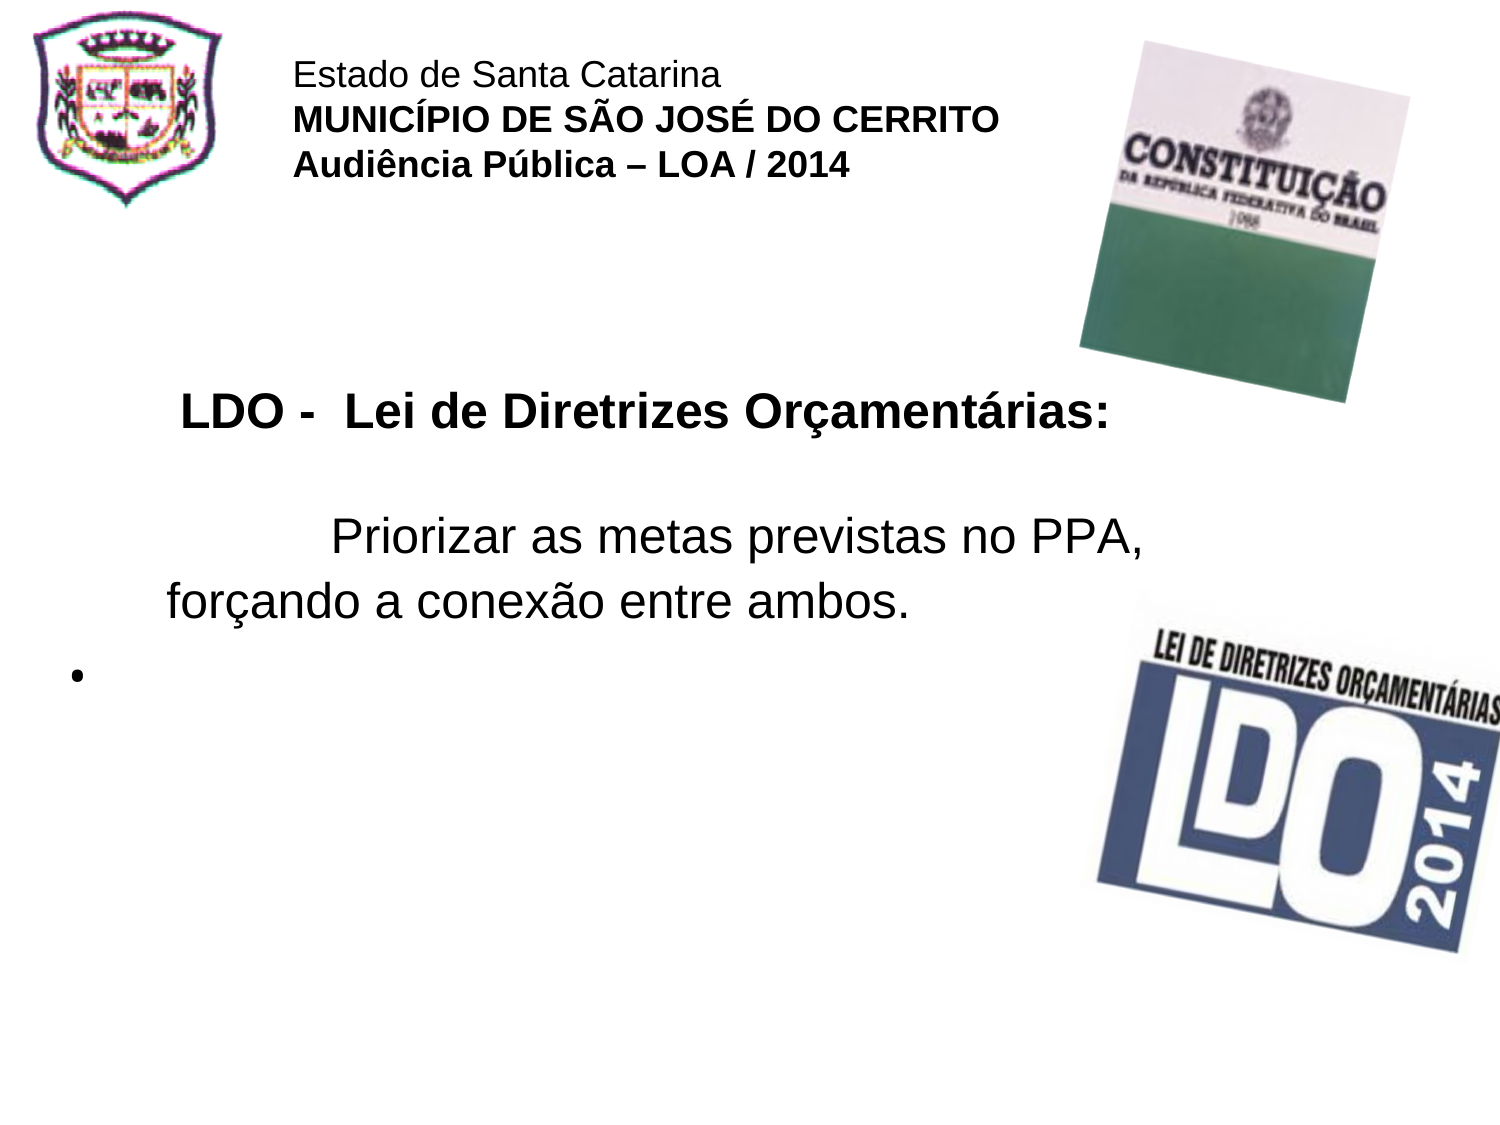

Estado de Santa Catarina
MUNICÍPIO DE SÃO JOSÉ DO CERRITO
Audiência Pública – LOA / 2014
# LDO - Lei de Diretrizes Orçamentárias:
		Priorizar as metas previstas no PPA,
 forçando a conexão entre ambos.